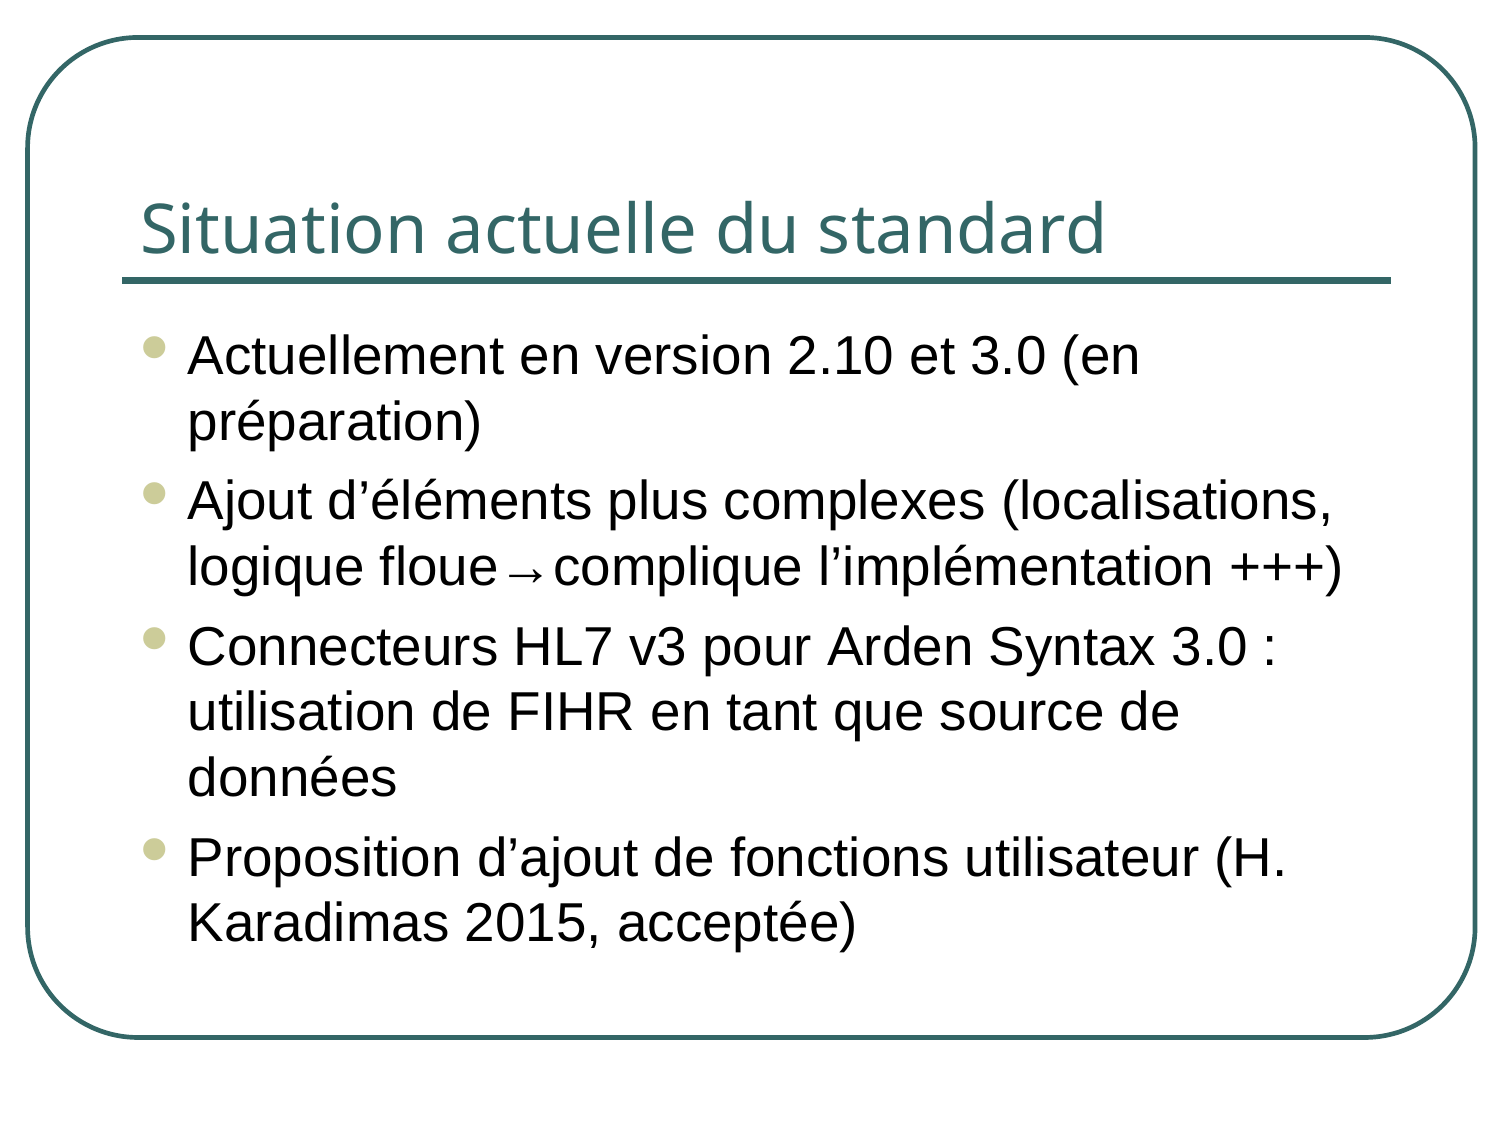

# Situation actuelle du standard
Actuellement en version 2.10 et 3.0 (en préparation)
Ajout d’éléments plus complexes (localisations, logique floue→complique l’implémentation +++)
Connecteurs HL7 v3 pour Arden Syntax 3.0 : utilisation de FIHR en tant que source de données
Proposition d’ajout de fonctions utilisateur (H. Karadimas 2015, acceptée)